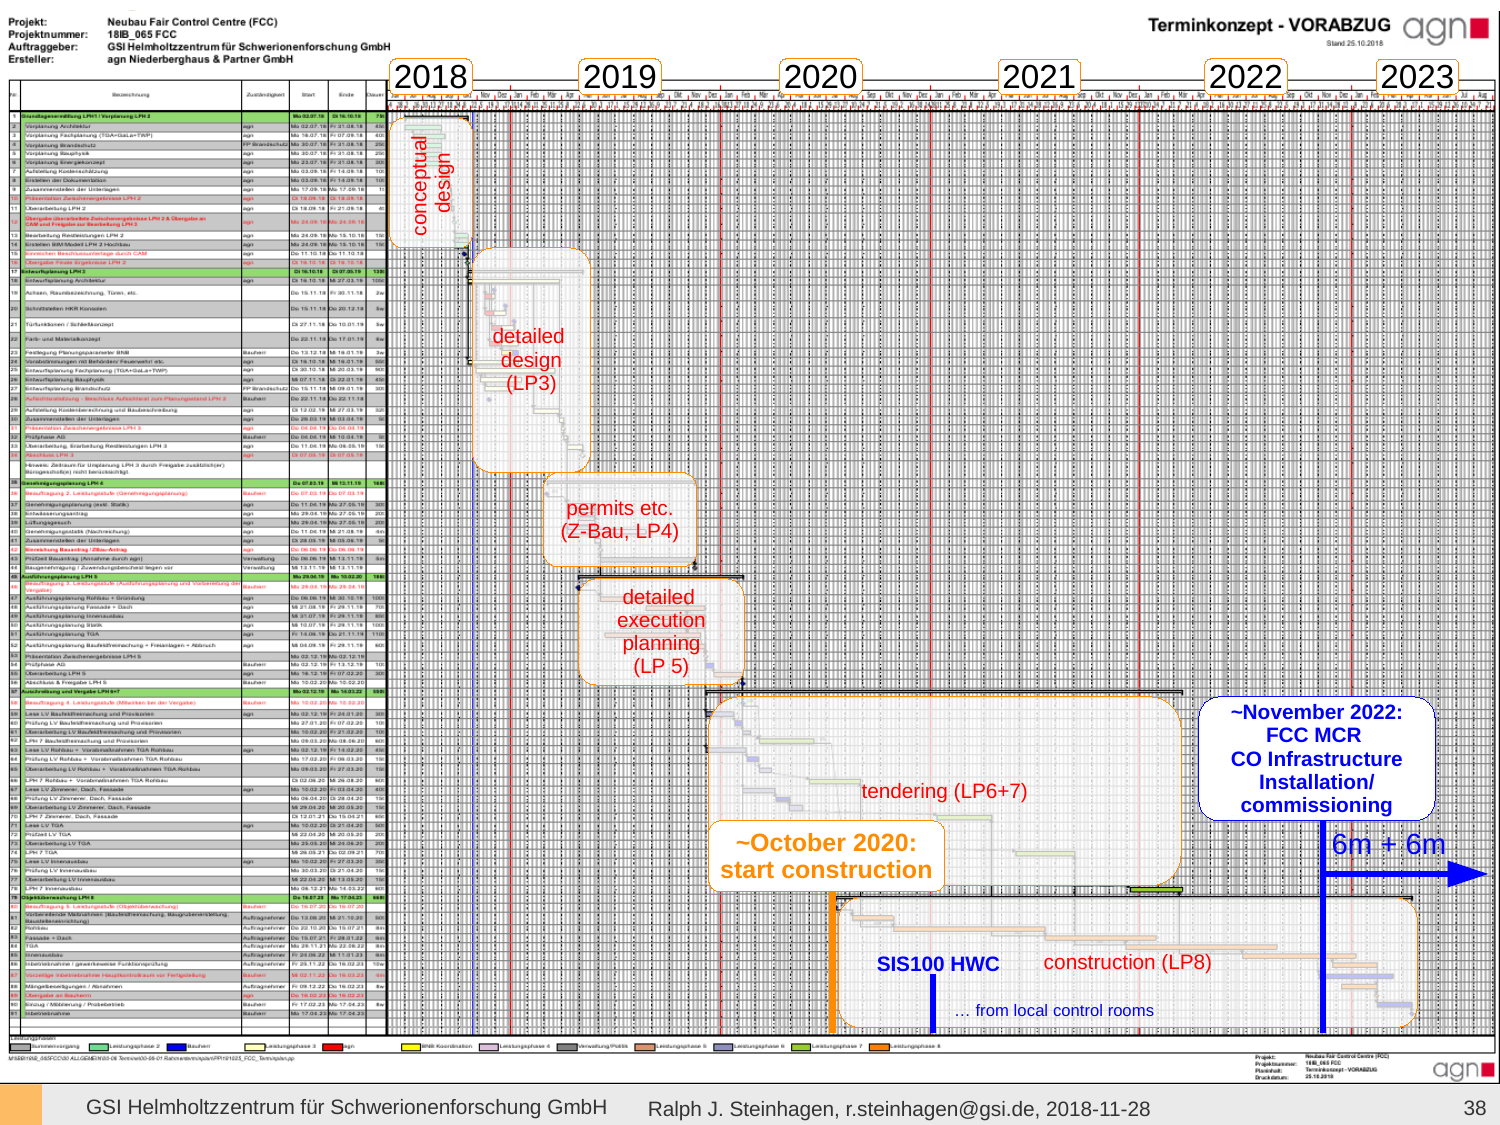

#
2018
2019
2020
2022
2021
2023
conceptual
design
detailed
design
(LP3)
permits etc.
(Z-Bau, LP4)
detailed
execution
planning
(LP 5)
tendering (LP6+7)
~November 2022:
FCC MCR
CO Infrastructure
Installation/
commissioning
6m + 6m
~October 2020:
start construction
construction (LP8)
SIS100 HWC
… from local control rooms